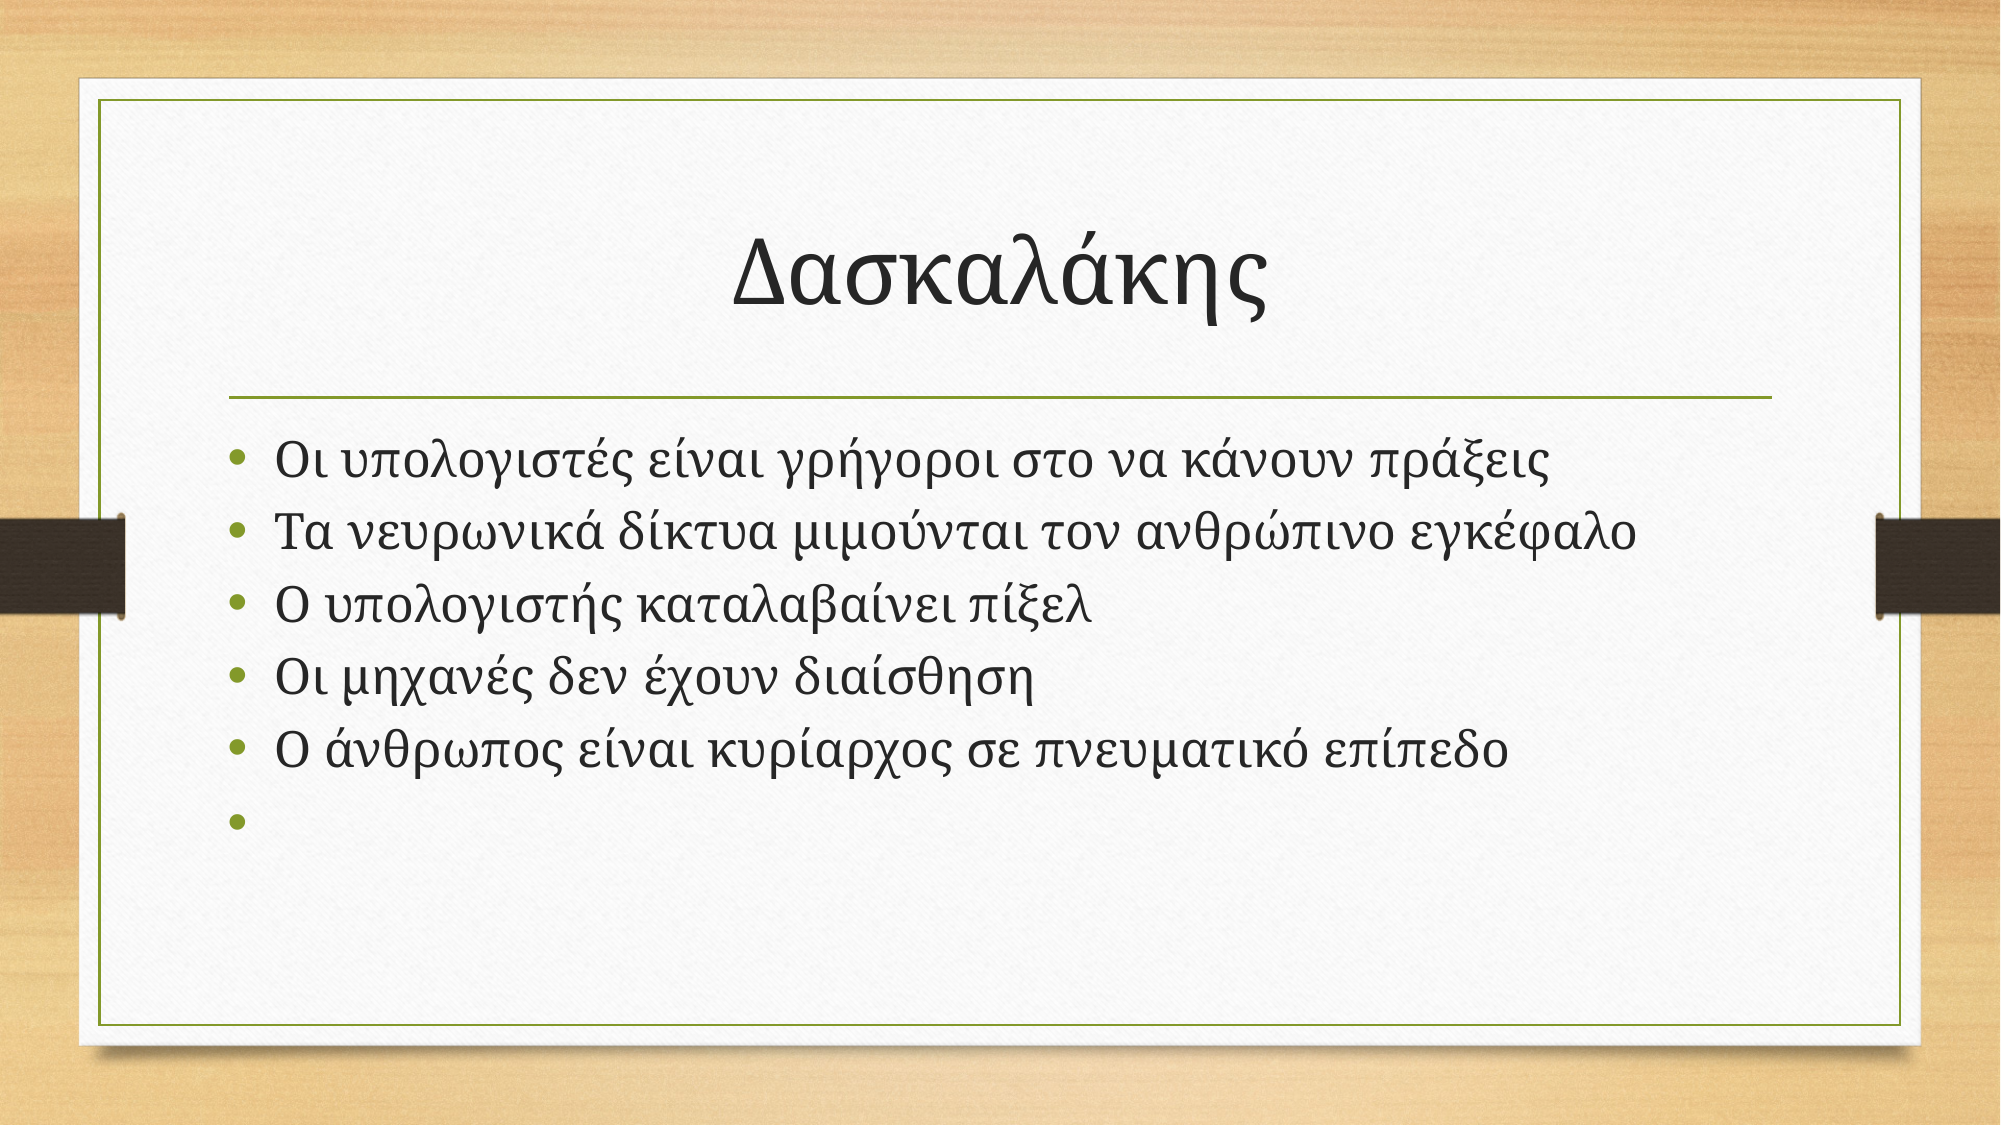

# Δασκαλάκης
Οι υπολογιστές είναι γρήγοροι στο να κάνουν πράξεις
Τα νευρωνικά δίκτυα μιμούνται τον ανθρώπινο εγκέφαλο
Ο υπολογιστής καταλαβαίνει πίξελ
Οι μηχανές δεν έχουν διαίσθηση
Ο άνθρωπος είναι κυρίαρχος σε πνευματικό επίπεδο